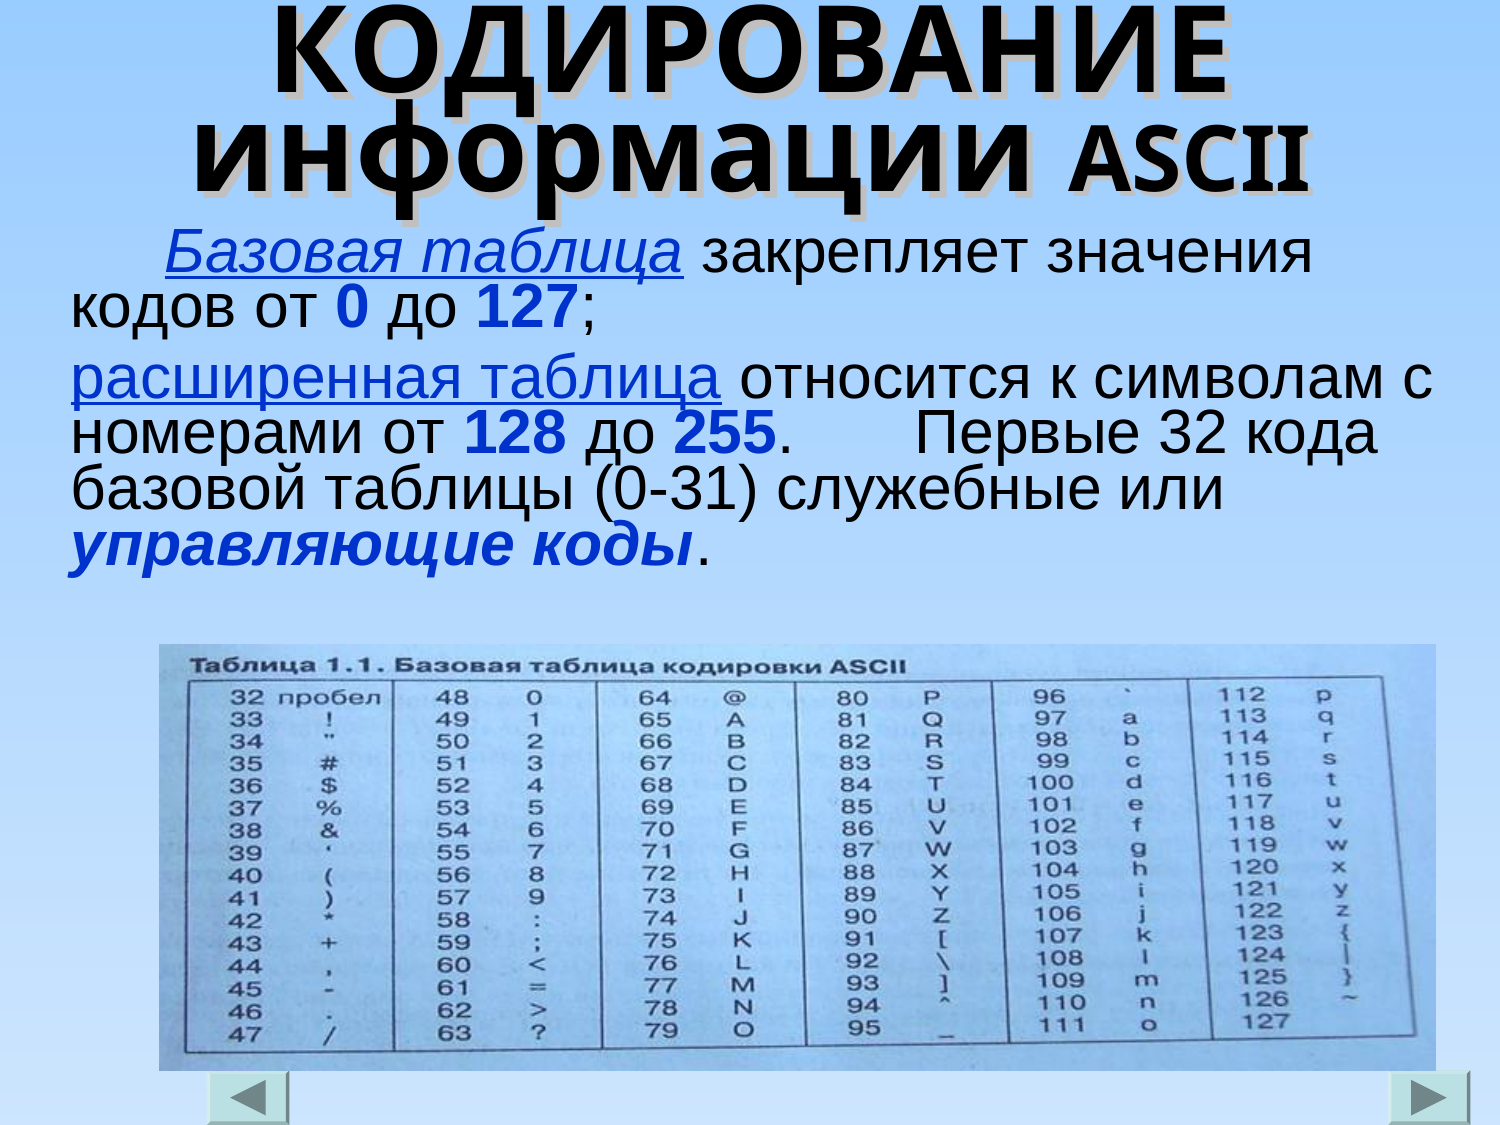

# КОДИРОВАНИЕ информации ASCII
		Базовая таблица закрепляет значения кодов от 0 до 127;
	расширенная таблица относится к символам с номерами от 128 до 255. 	Первые 32 кода базовой таблицы (0-31) служебные или управляющие коды.
9